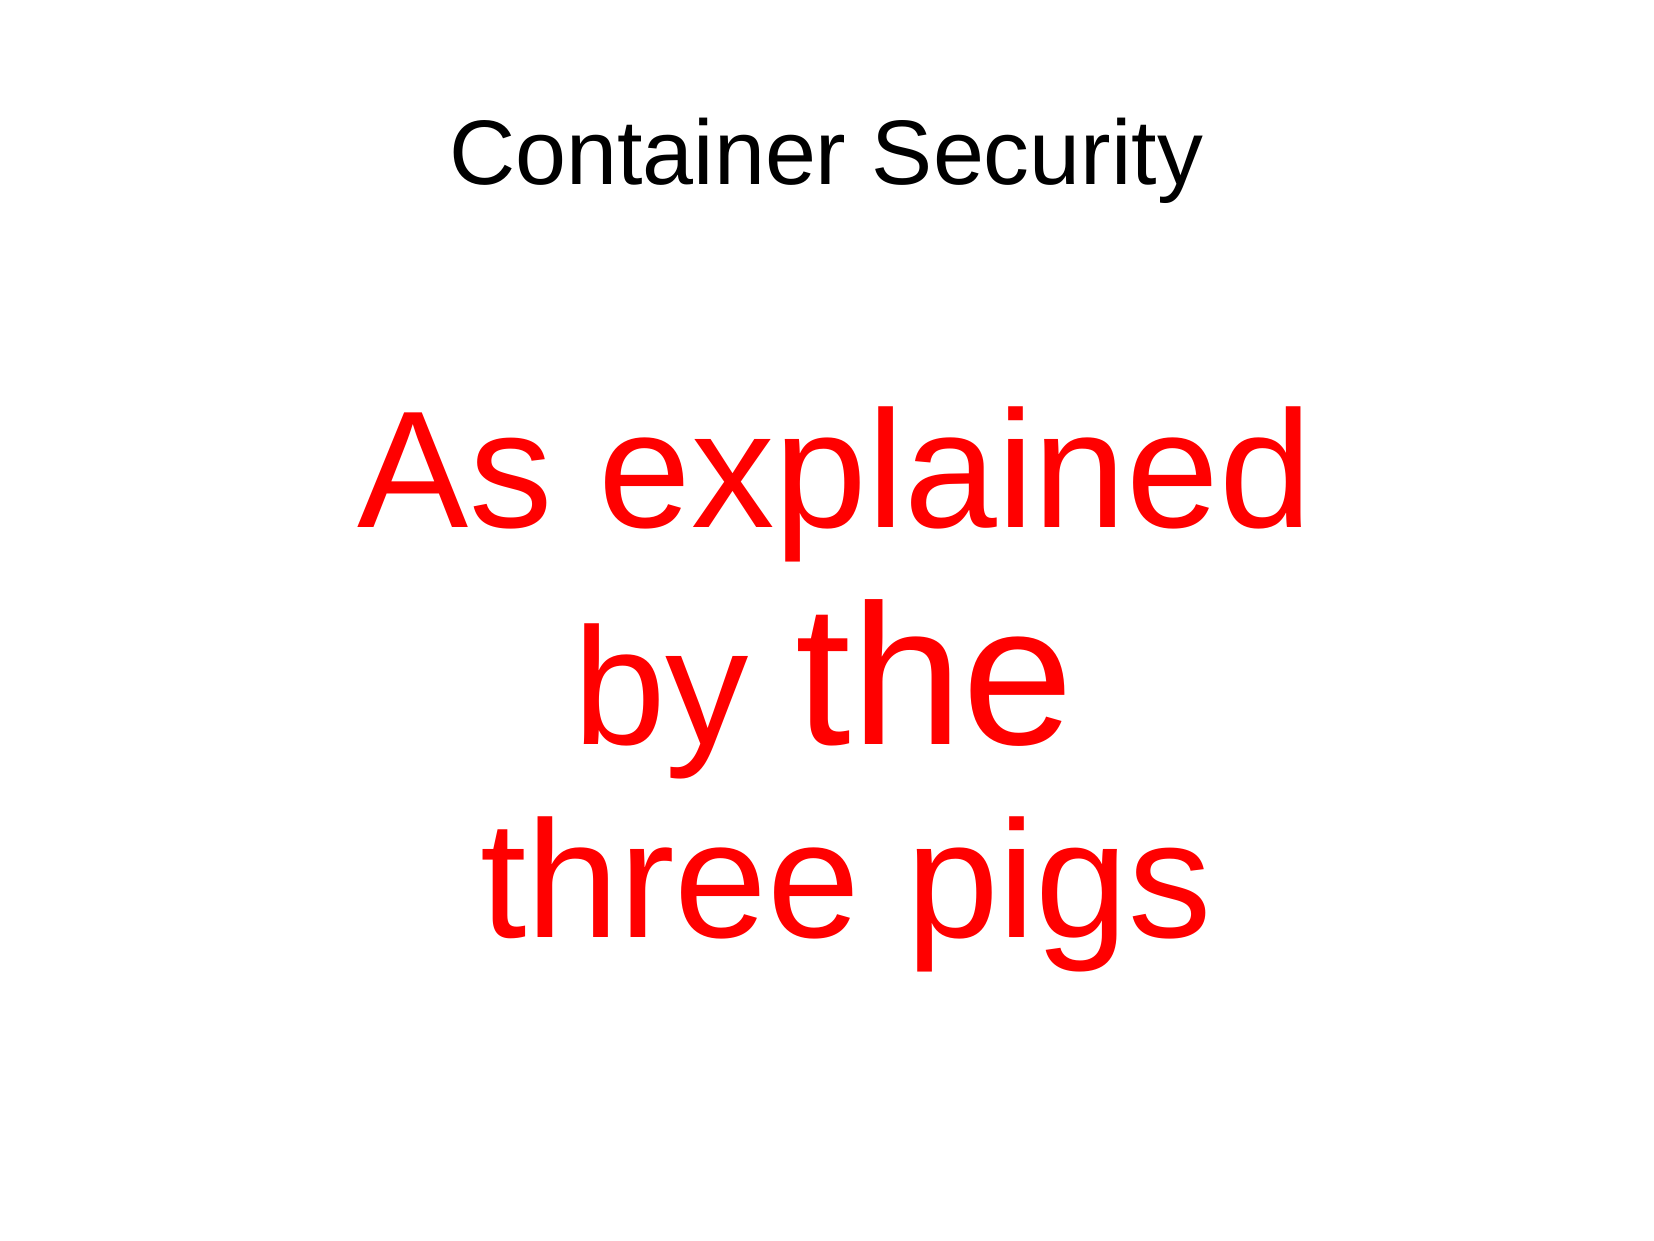

# Container Security
As explained
by the
three pigs